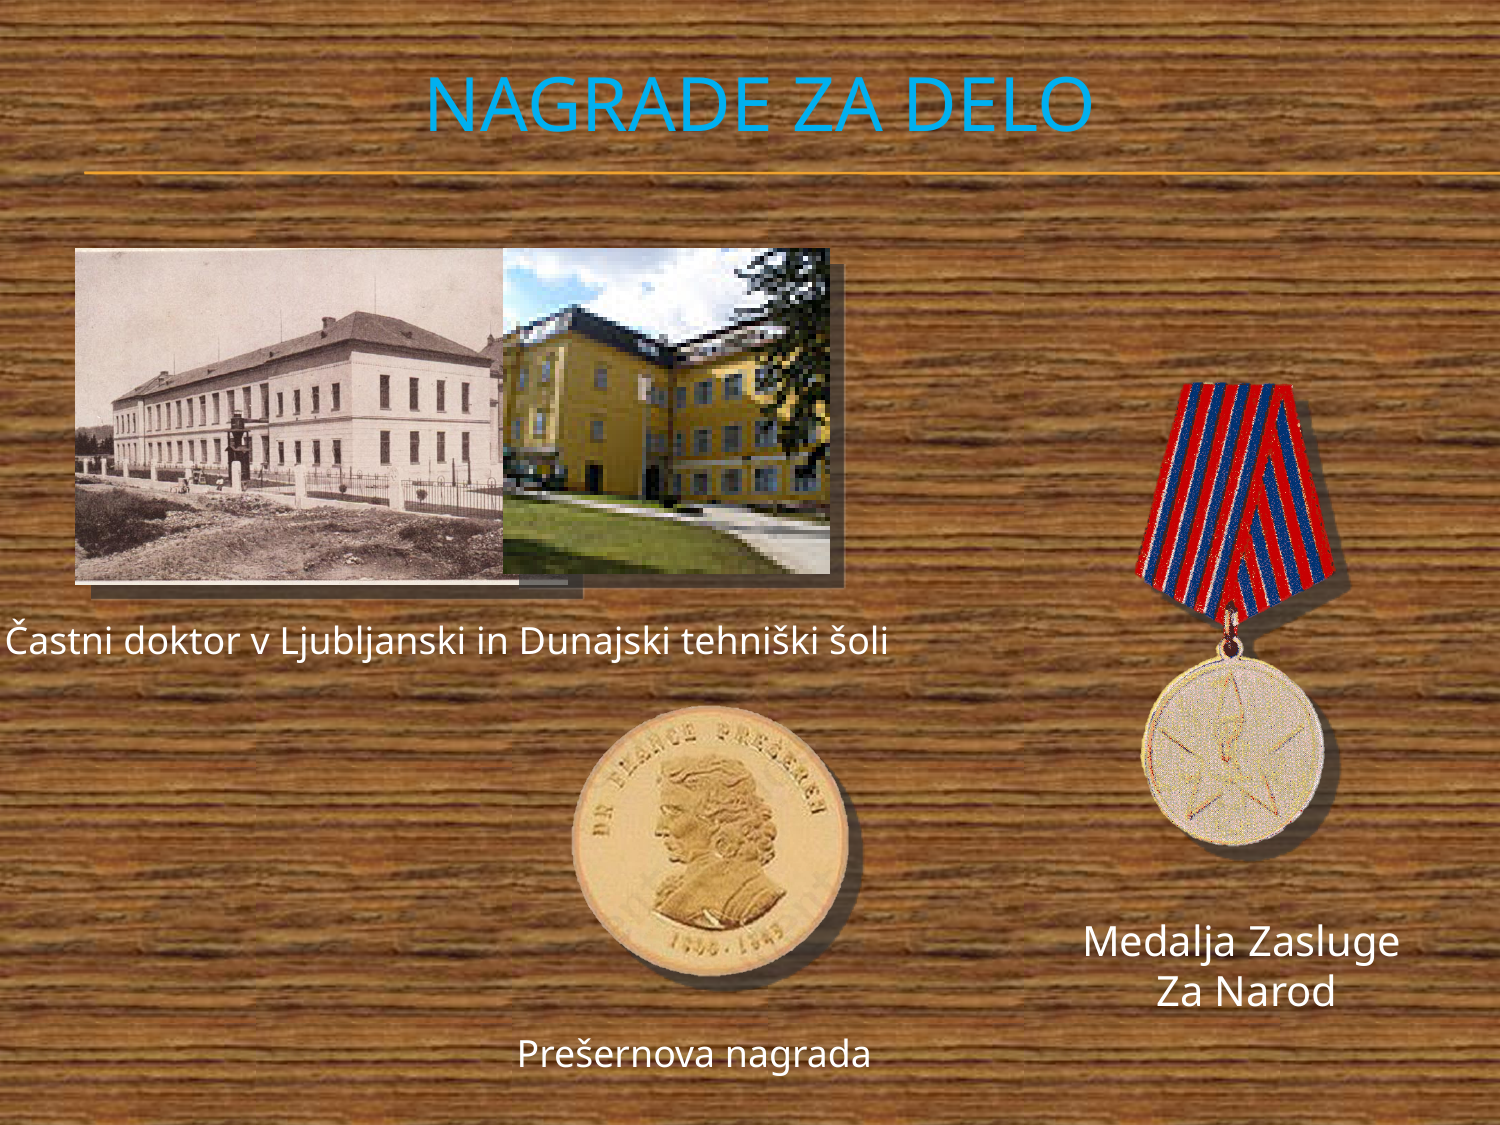

# NAGRADE ZA DELO
Častni doktor v Ljubljanski in Dunajski tehniški šoli
Medalja Zasluge
Za Narod
Prešernova nagrada